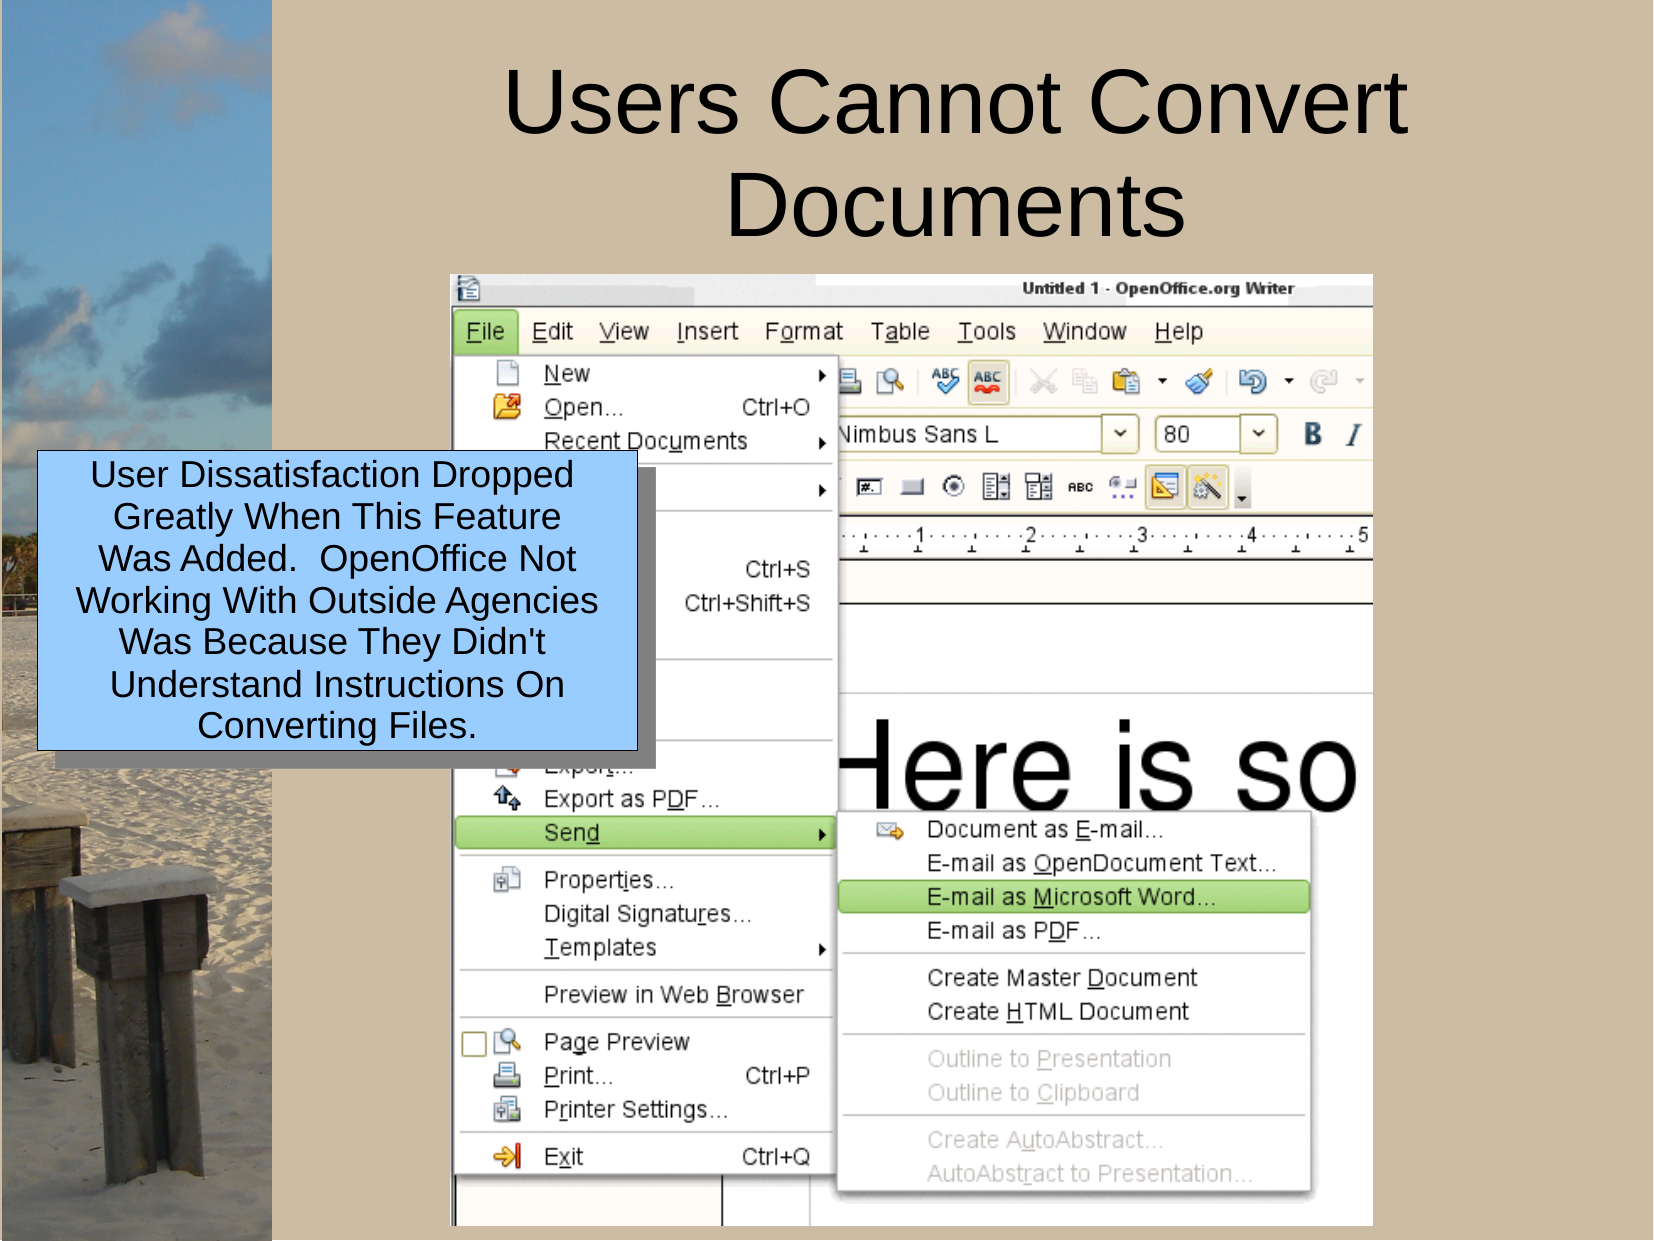

# Users Cannot Convert Documents
User Dissatisfaction Dropped
Greatly When This Feature
Was Added. OpenOffice Not
Working With Outside Agencies
Was Because They Didn't
Understand Instructions On
Converting Files.